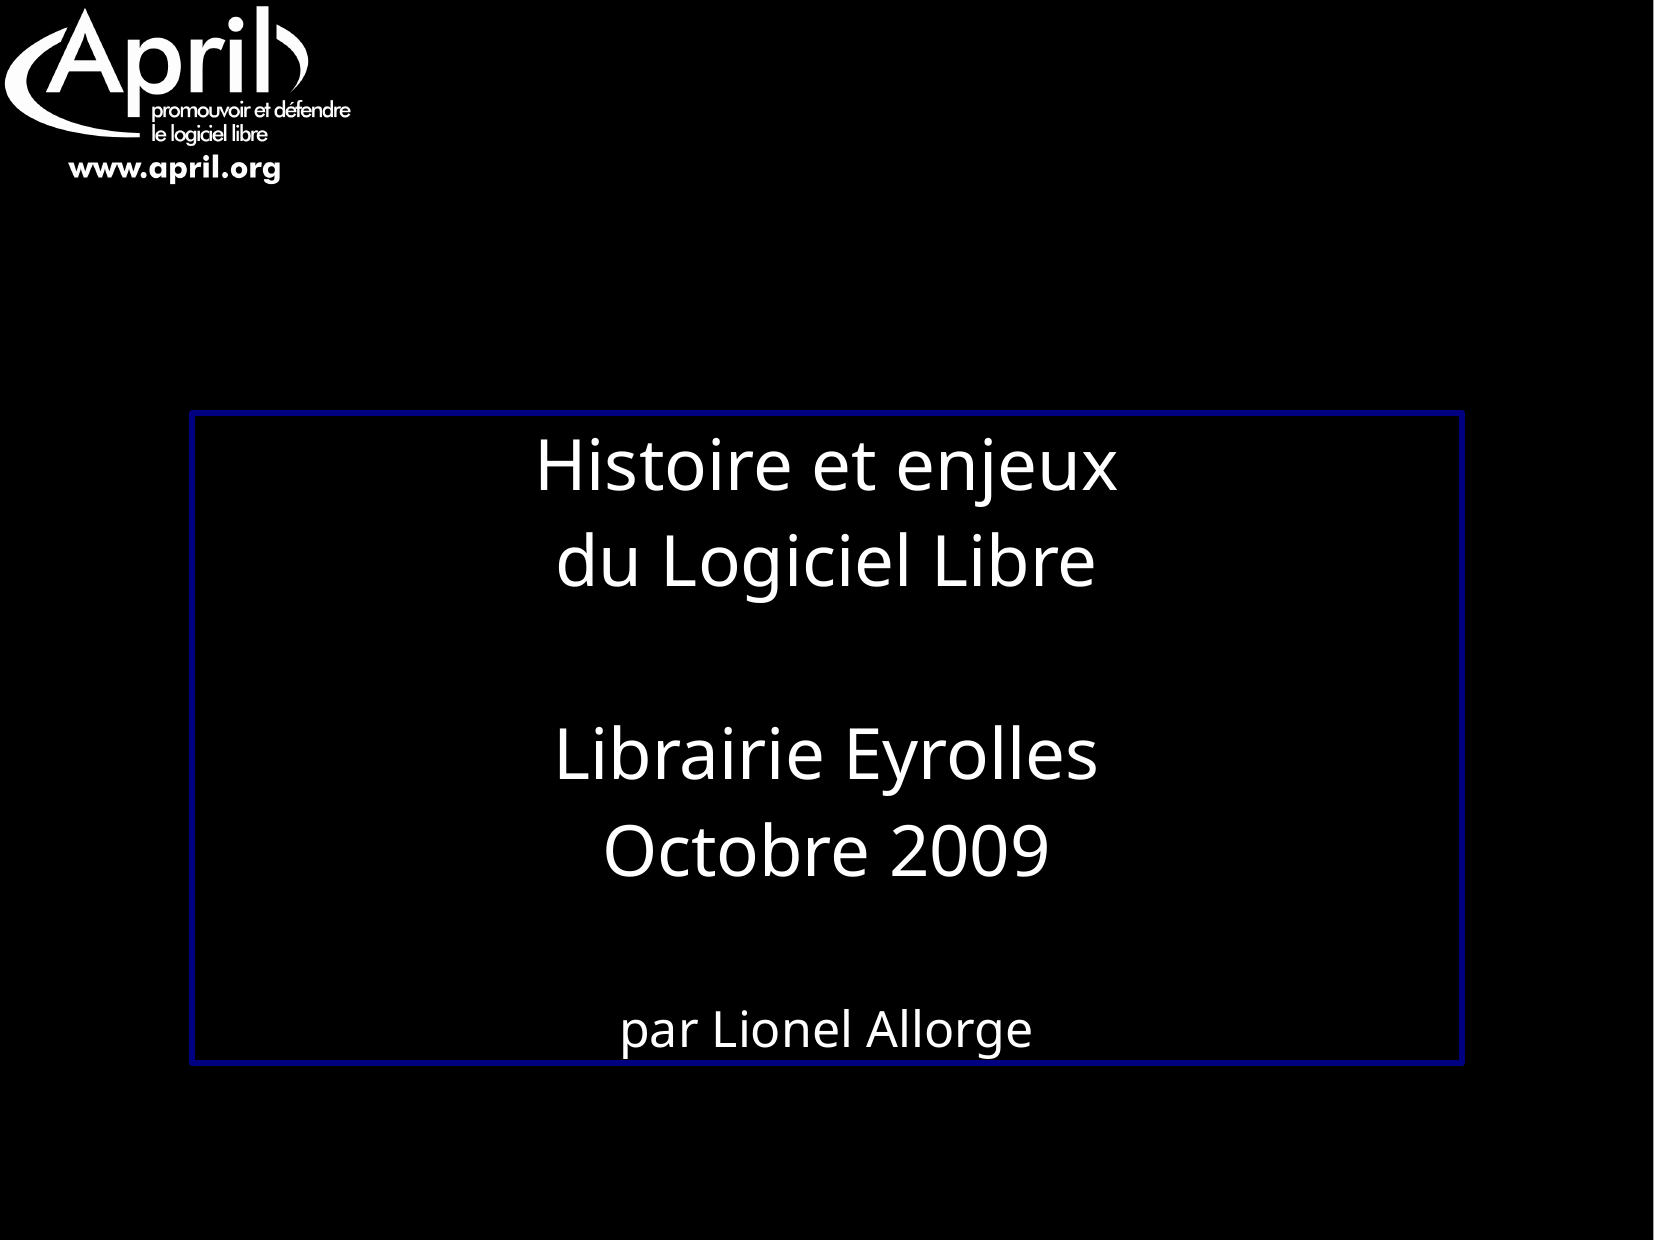

# Histoire et enjeux du Logiciel Libre Librairie Eyrolles Octobre 2009 par Lionel Allorge